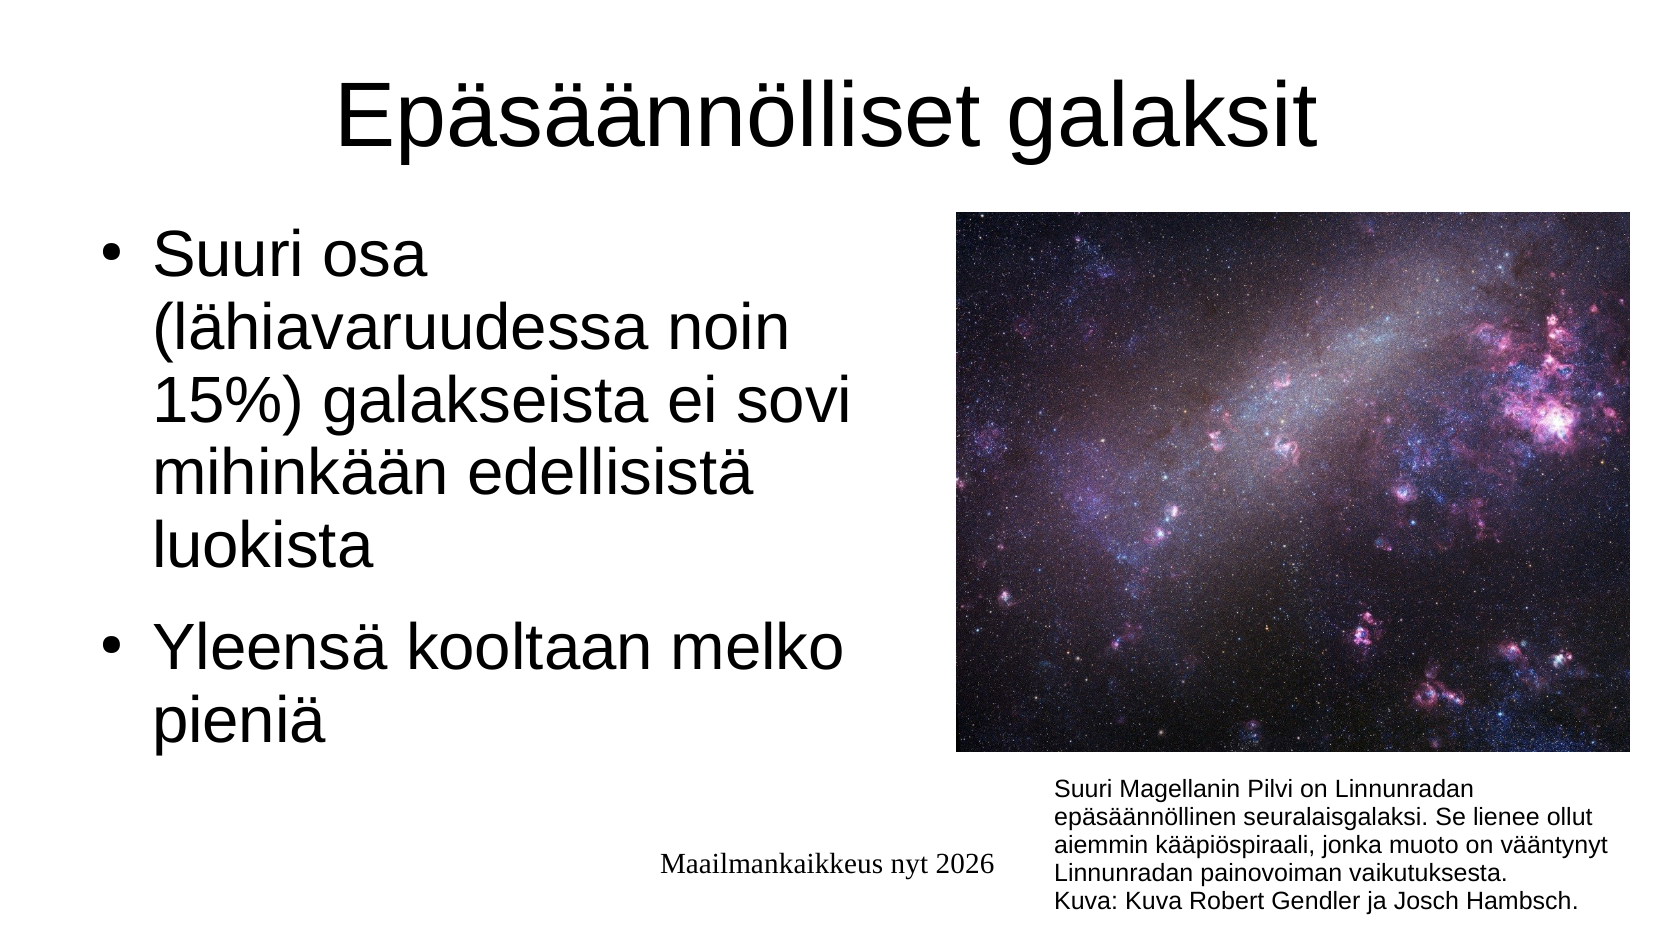

# Epäsäännölliset galaksit
Suuri osa (lähiavaruudessa noin 15%) galakseista ei sovi mihinkään edellisistä luokista
Yleensä kooltaan melko pieniä
Suuri Magellanin Pilvi on Linnunradan epäsäännöllinen seuralaisgalaksi. Se lienee ollut aiemmin kääpiöspiraali, jonka muoto on vääntynyt Linnunradan painovoiman vaikutuksesta.
Kuva: Kuva Robert Gendler ja Josch Hambsch.